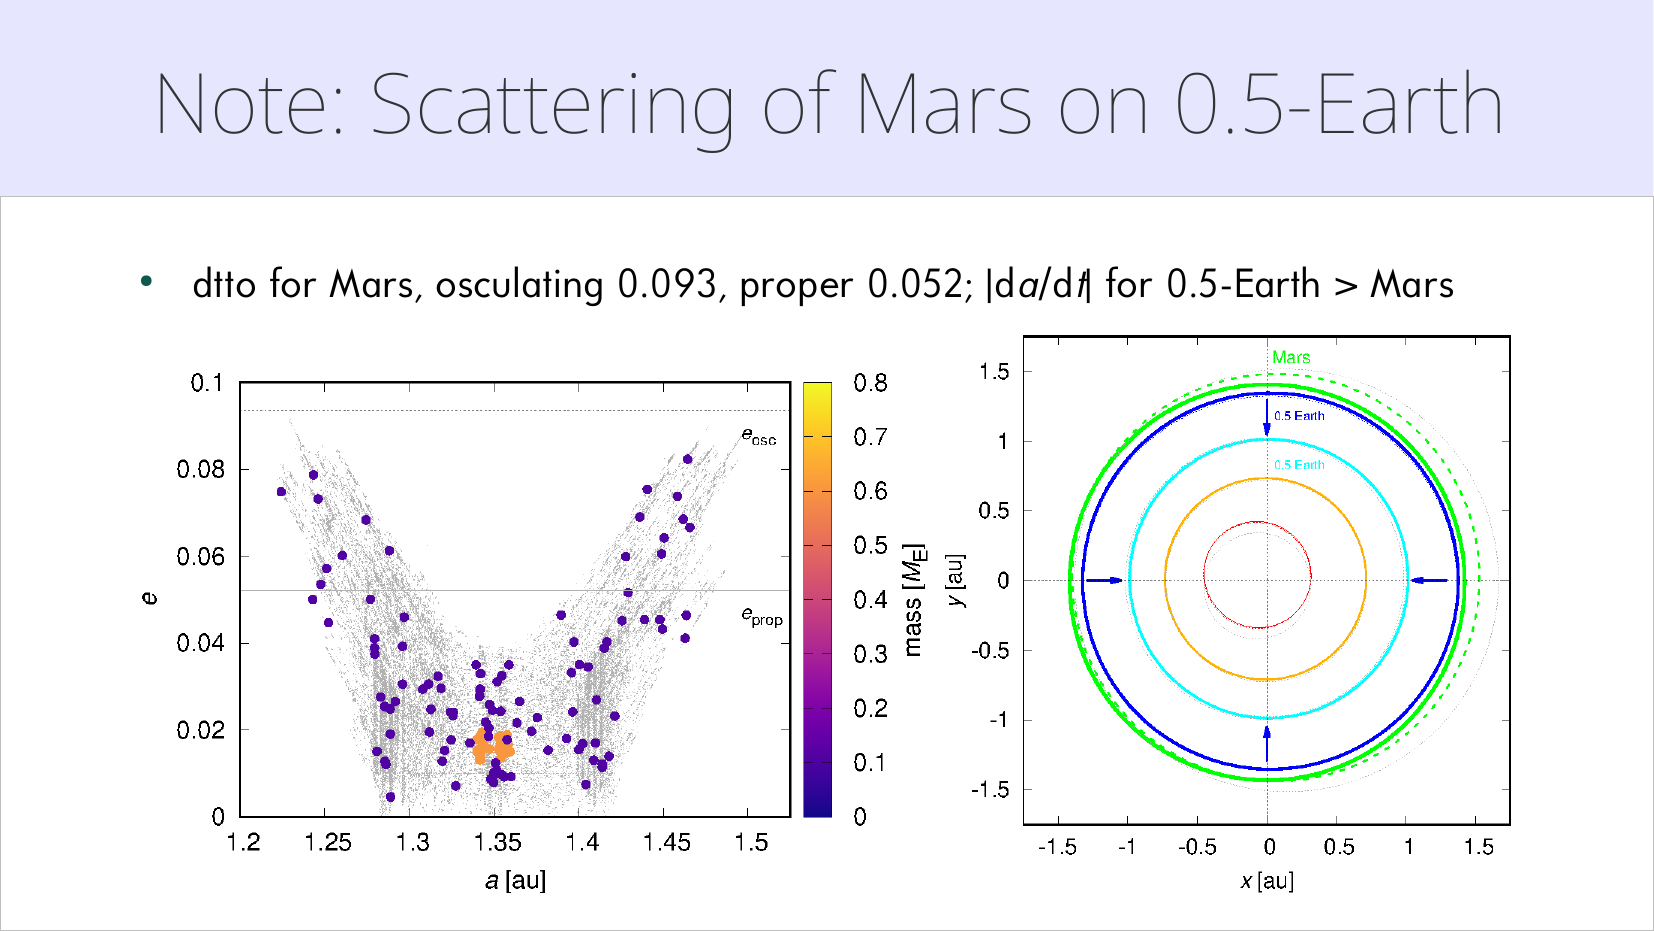

# Note: Scattering of Mars on 0.5-Earth
dtto for Mars, osculating 0.093, proper 0.052; |da/dt| for 0.5-Earth > Mars